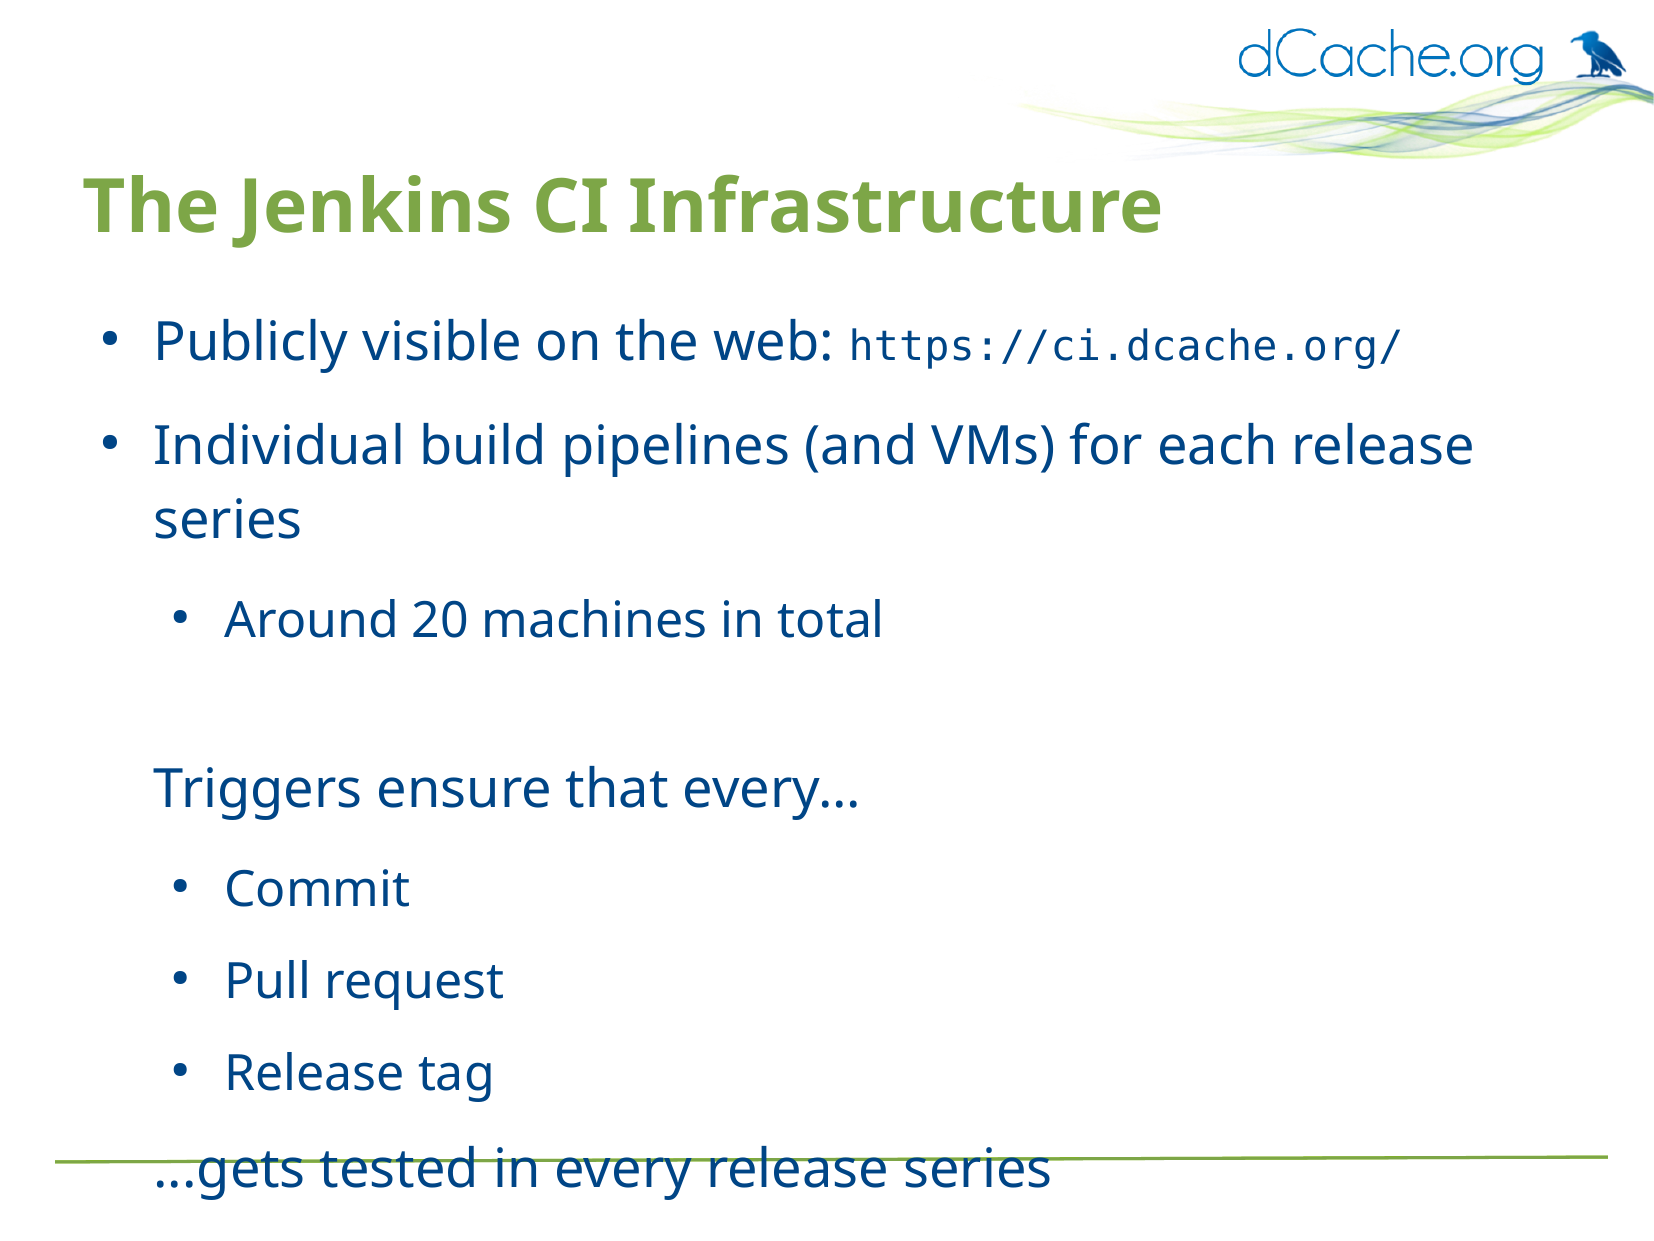

# The Jenkins CI Infrastructure
Publicly visible on the web: https://ci.dcache.org/
Individual build pipelines (and VMs) for each release series
Around 20 machines in total
Triggers ensure that every...
Commit
Pull request
Release tag
...gets tested in every release series